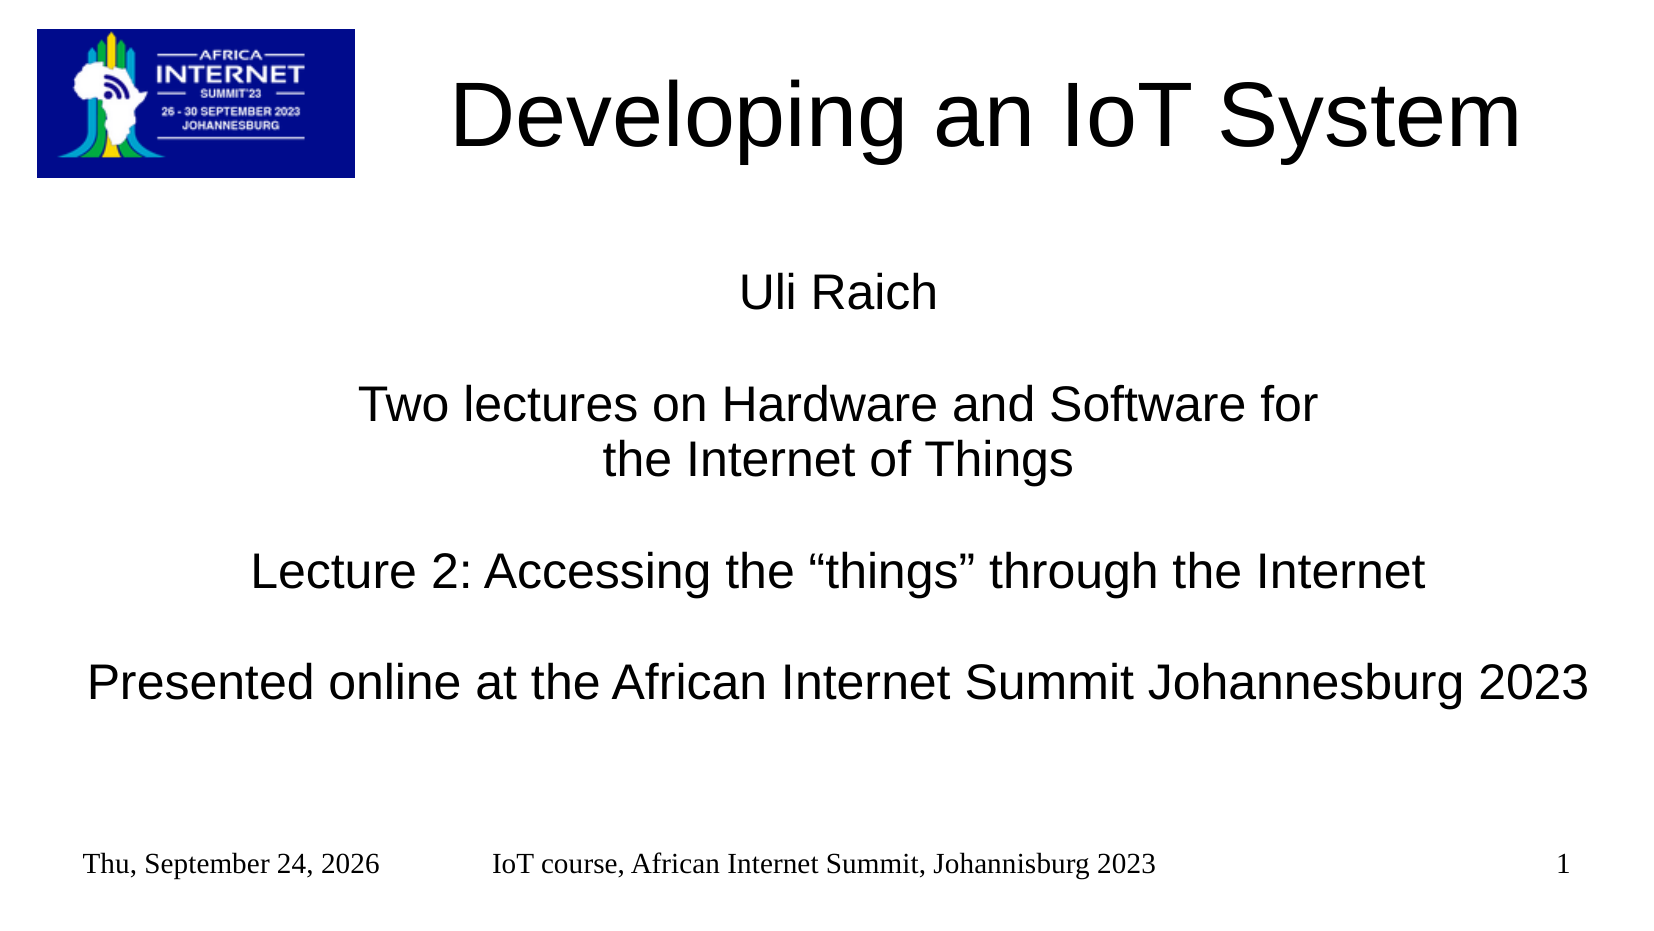

# Developing an IoT System
Uli Raich
Two lectures on Hardware and Software for
the Internet of Things
Lecture 2: Accessing the “things” through the Internet
Presented online at the African Internet Summit Johannesburg 2023
IoT course, African Internet Summit, Johannisburg 2023
1